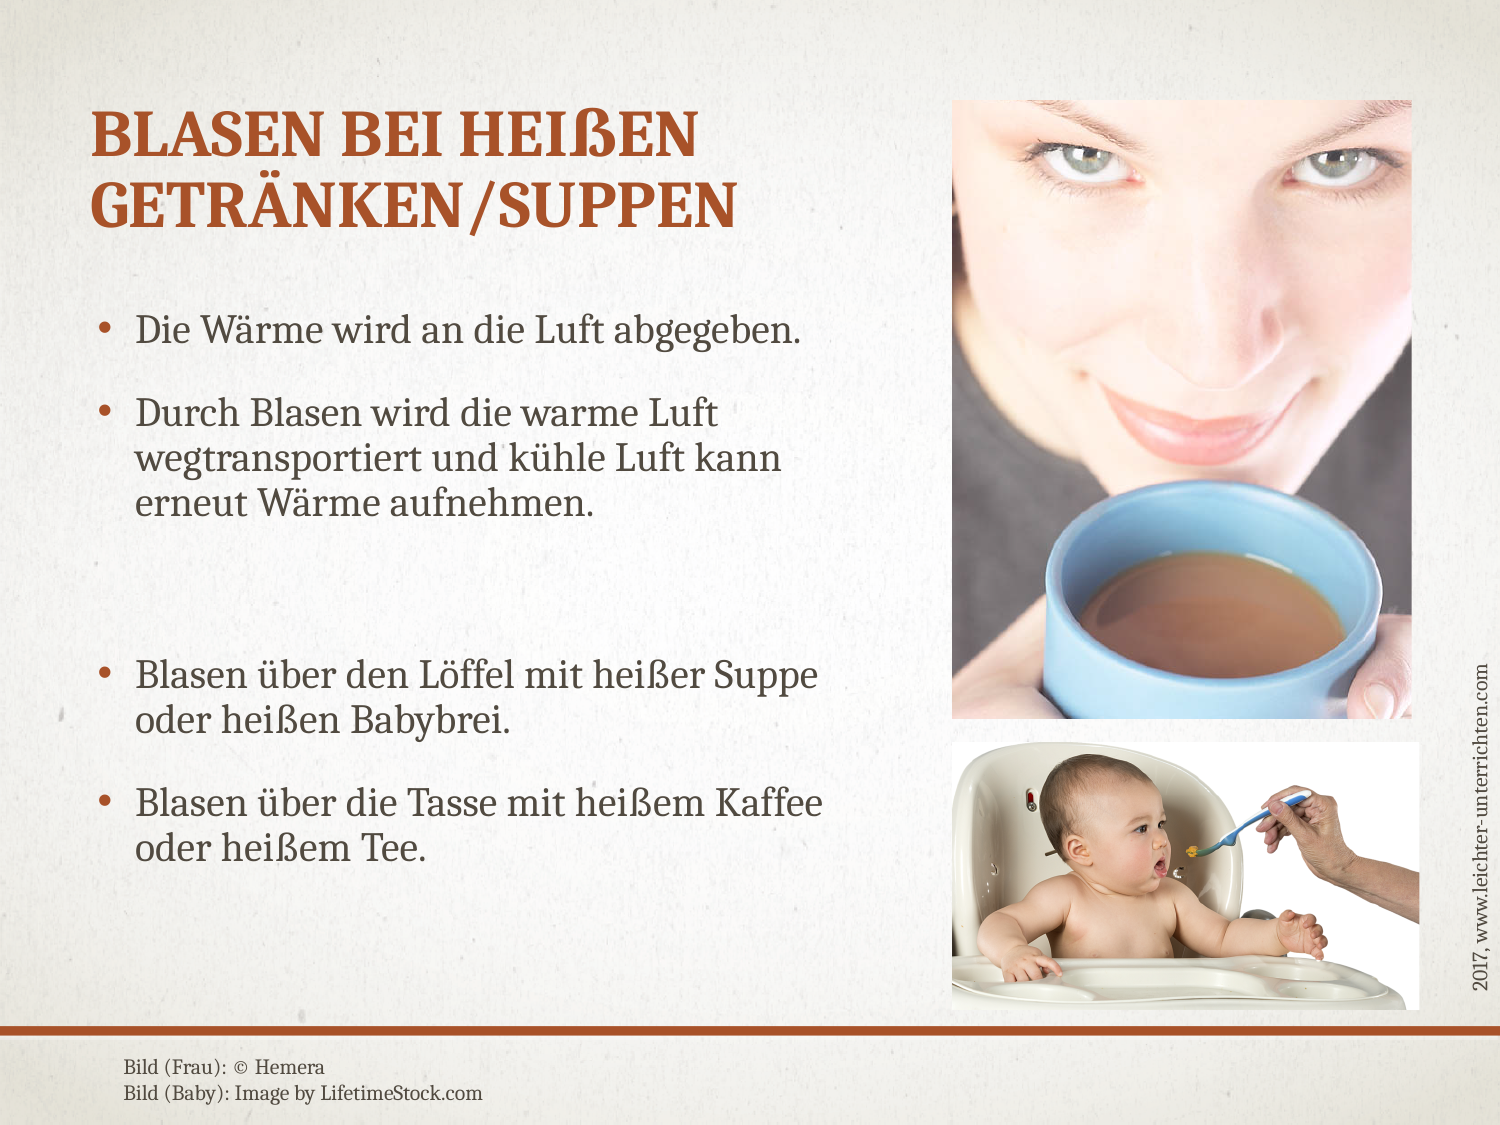

# Blasen bei heißen Getränken/Suppen
Die Wärme wird an die Luft abgegeben.
Durch Blasen wird die warme Luft
wegtransportiert und kühle Luft kann
erneut Wärme aufnehmen.
Blasen über den Löffel mit heißer Suppe
oder heißen Babybrei.
Blasen über die Tasse mit heißem Kaffee
oder heißem Tee.
Bild (Frau): © Hemera
Bild (Baby): Image by LifetimeStock.com